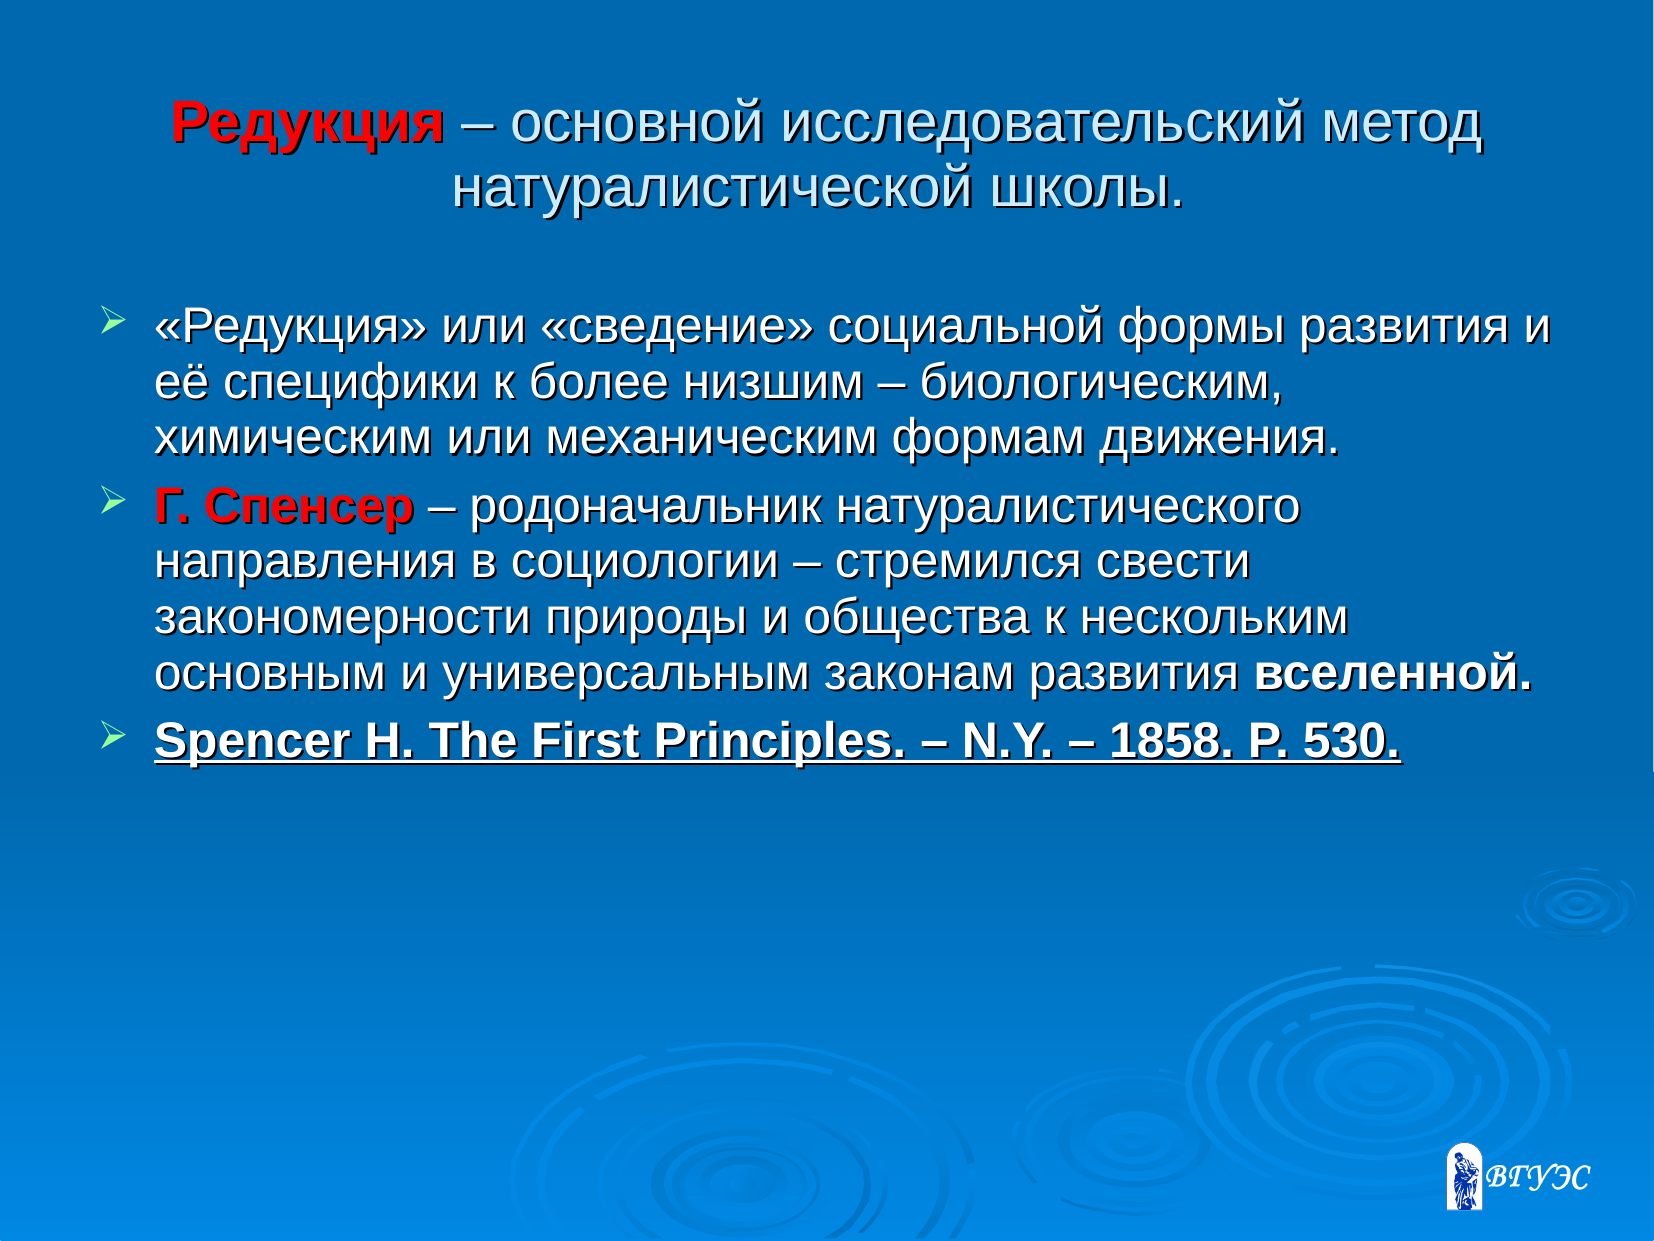

# Редукция – основной исследовательский метод натуралистической школы.
«Редукция» или «сведение» социальной формы развития и её специфики к более низшим – биологическим, химическим или механическим формам движения.
Г. Спенсер – родоначальник натуралистического направления в социологии – стремился свести закономерности природы и общества к нескольким основным и универсальным законам развития вселенной.
Spencer H. The First Principles. – N.Y. – 1858. P. 530.